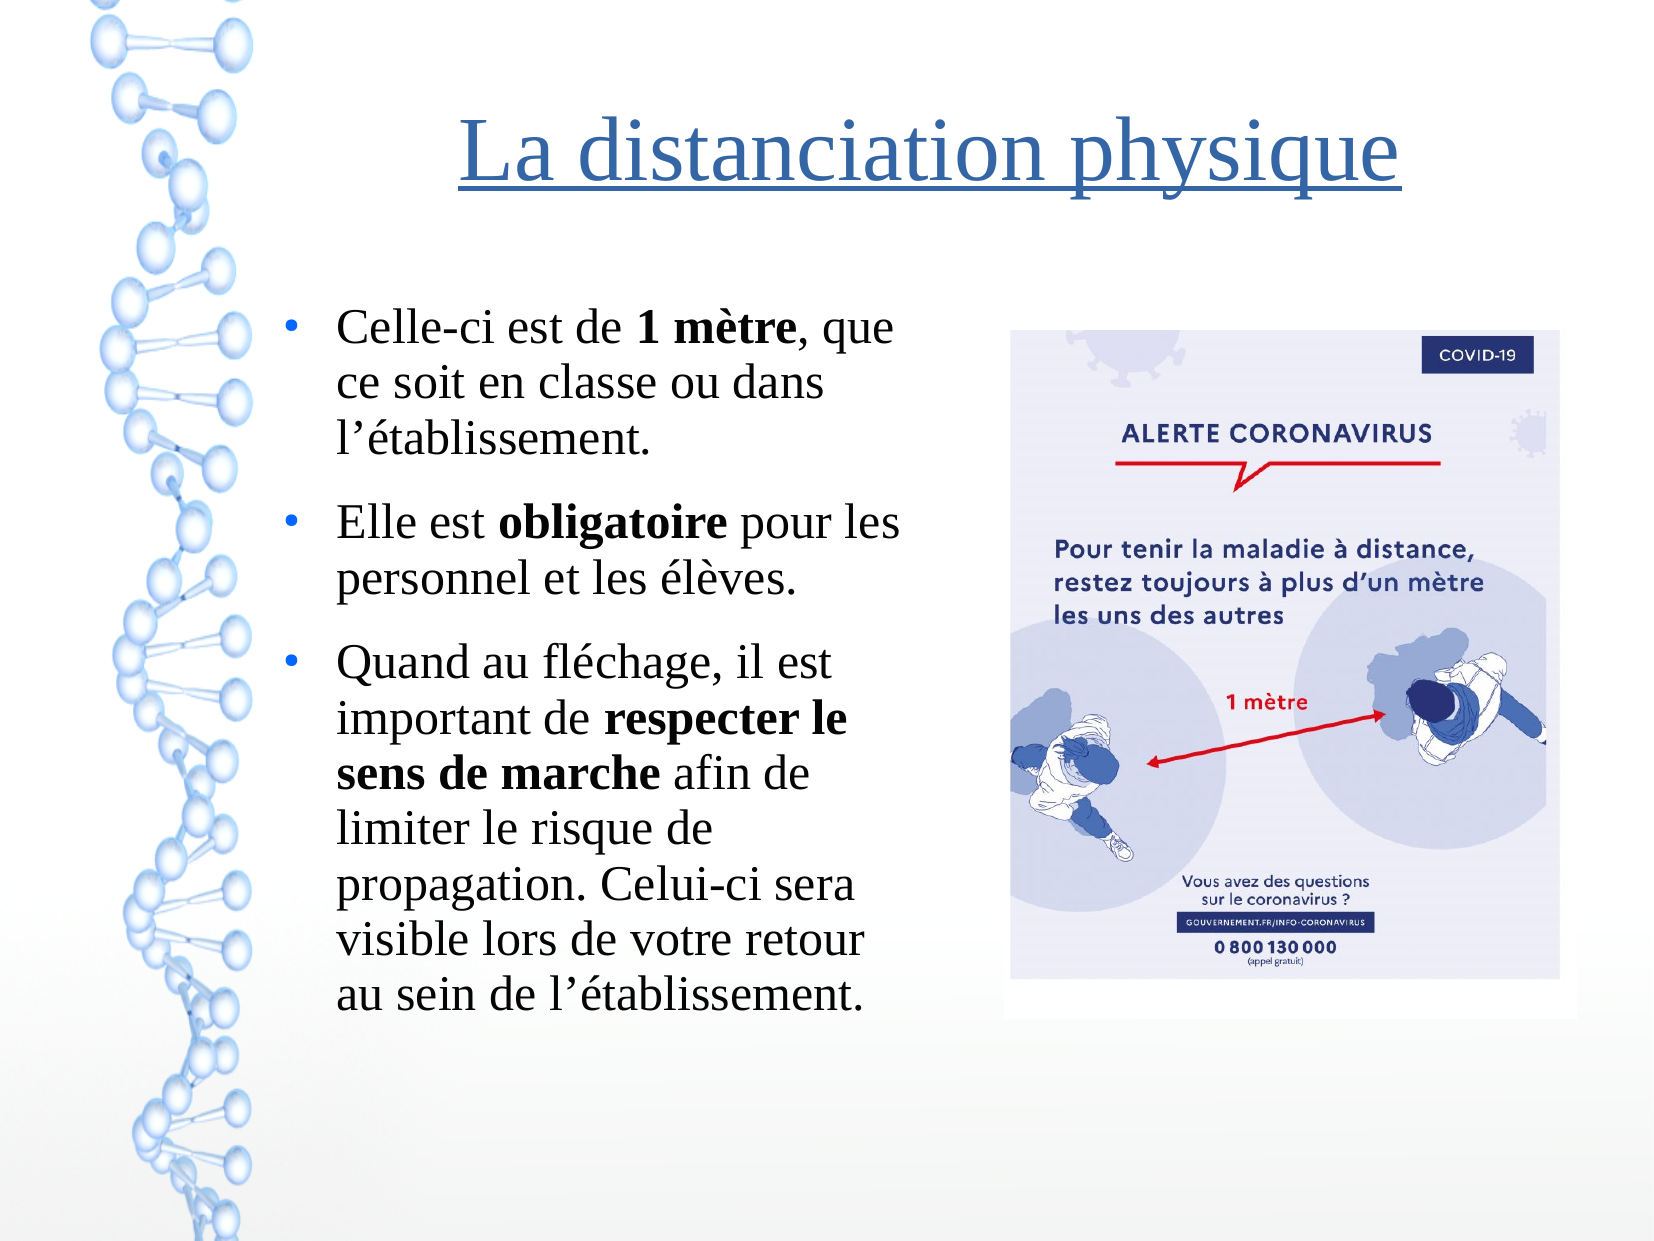

# La distanciation physique
Celle-ci est de 1 mètre, que ce soit en classe ou dans l’établissement.
Elle est obligatoire pour les personnel et les élèves.
Quand au fléchage, il est important de respecter le sens de marche afin de limiter le risque de propagation. Celui-ci sera visible lors de votre retour au sein de l’établissement.